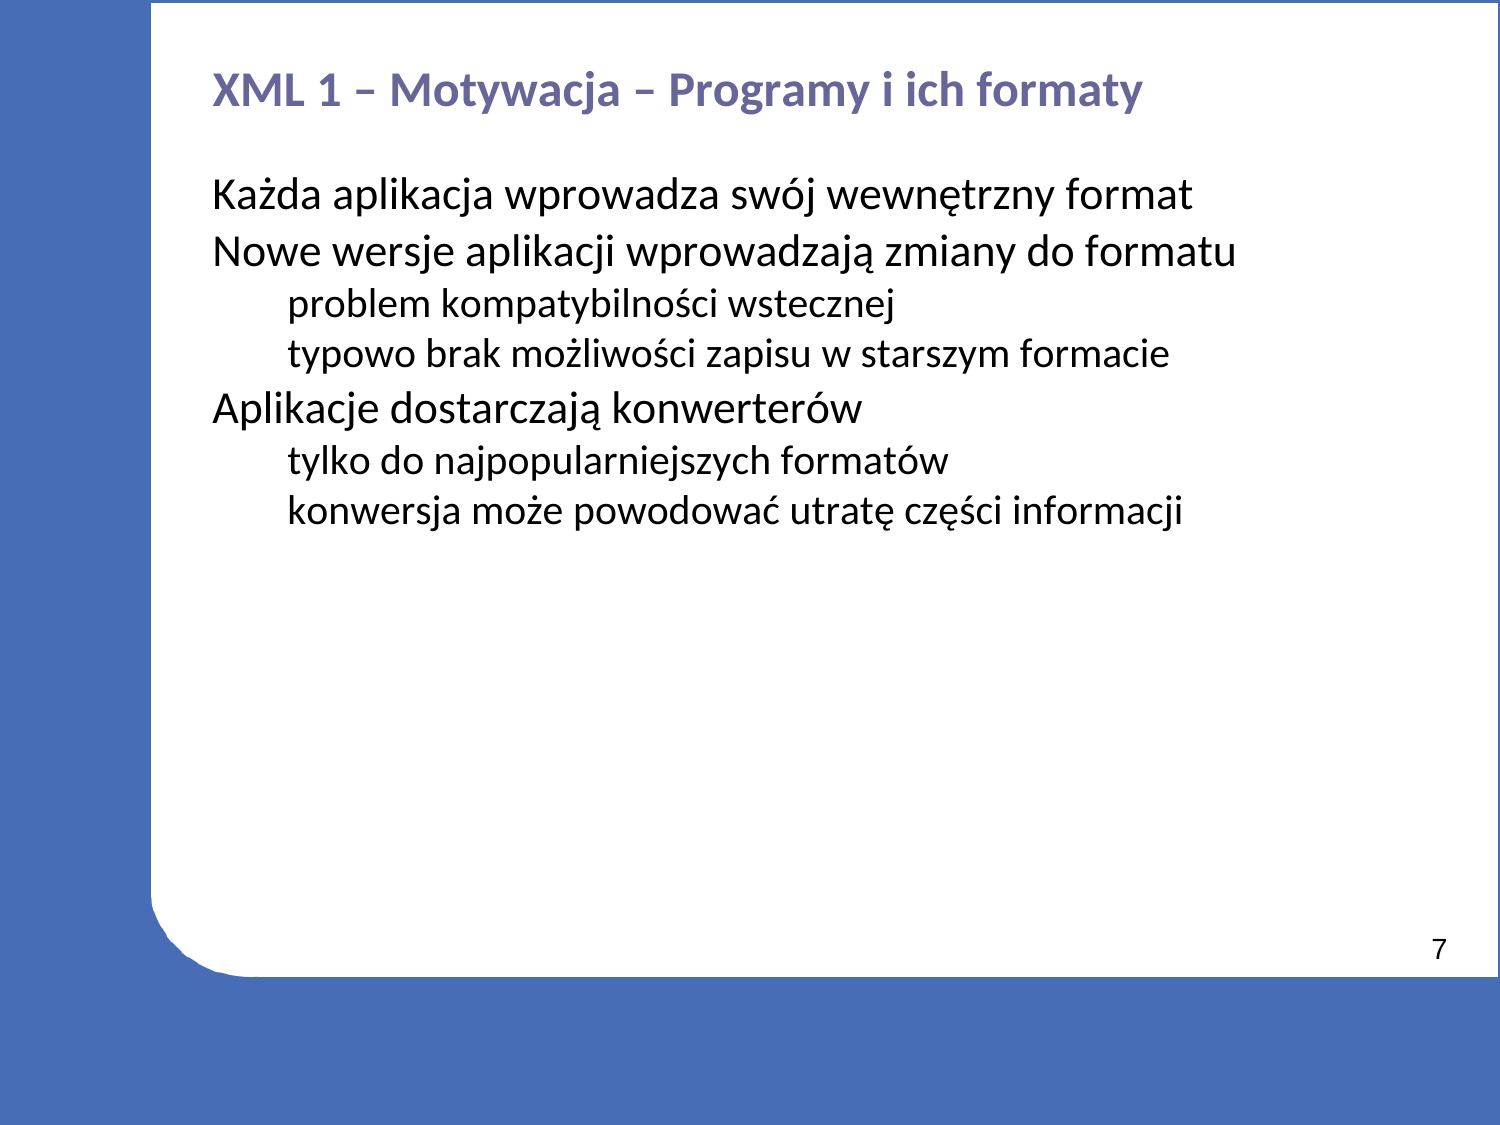

# XML 1 – Motywacja – Programy i ich formaty
Każda aplikacja wprowadza swój wewnętrzny format
Nowe wersje aplikacji wprowadzają zmiany do formatu
problem kompatybilności wstecznej
typowo brak możliwości zapisu w starszym formacie
Aplikacje dostarczają konwerterów
tylko do najpopularniejszych formatów
konwersja może powodować utratę części informacji
7